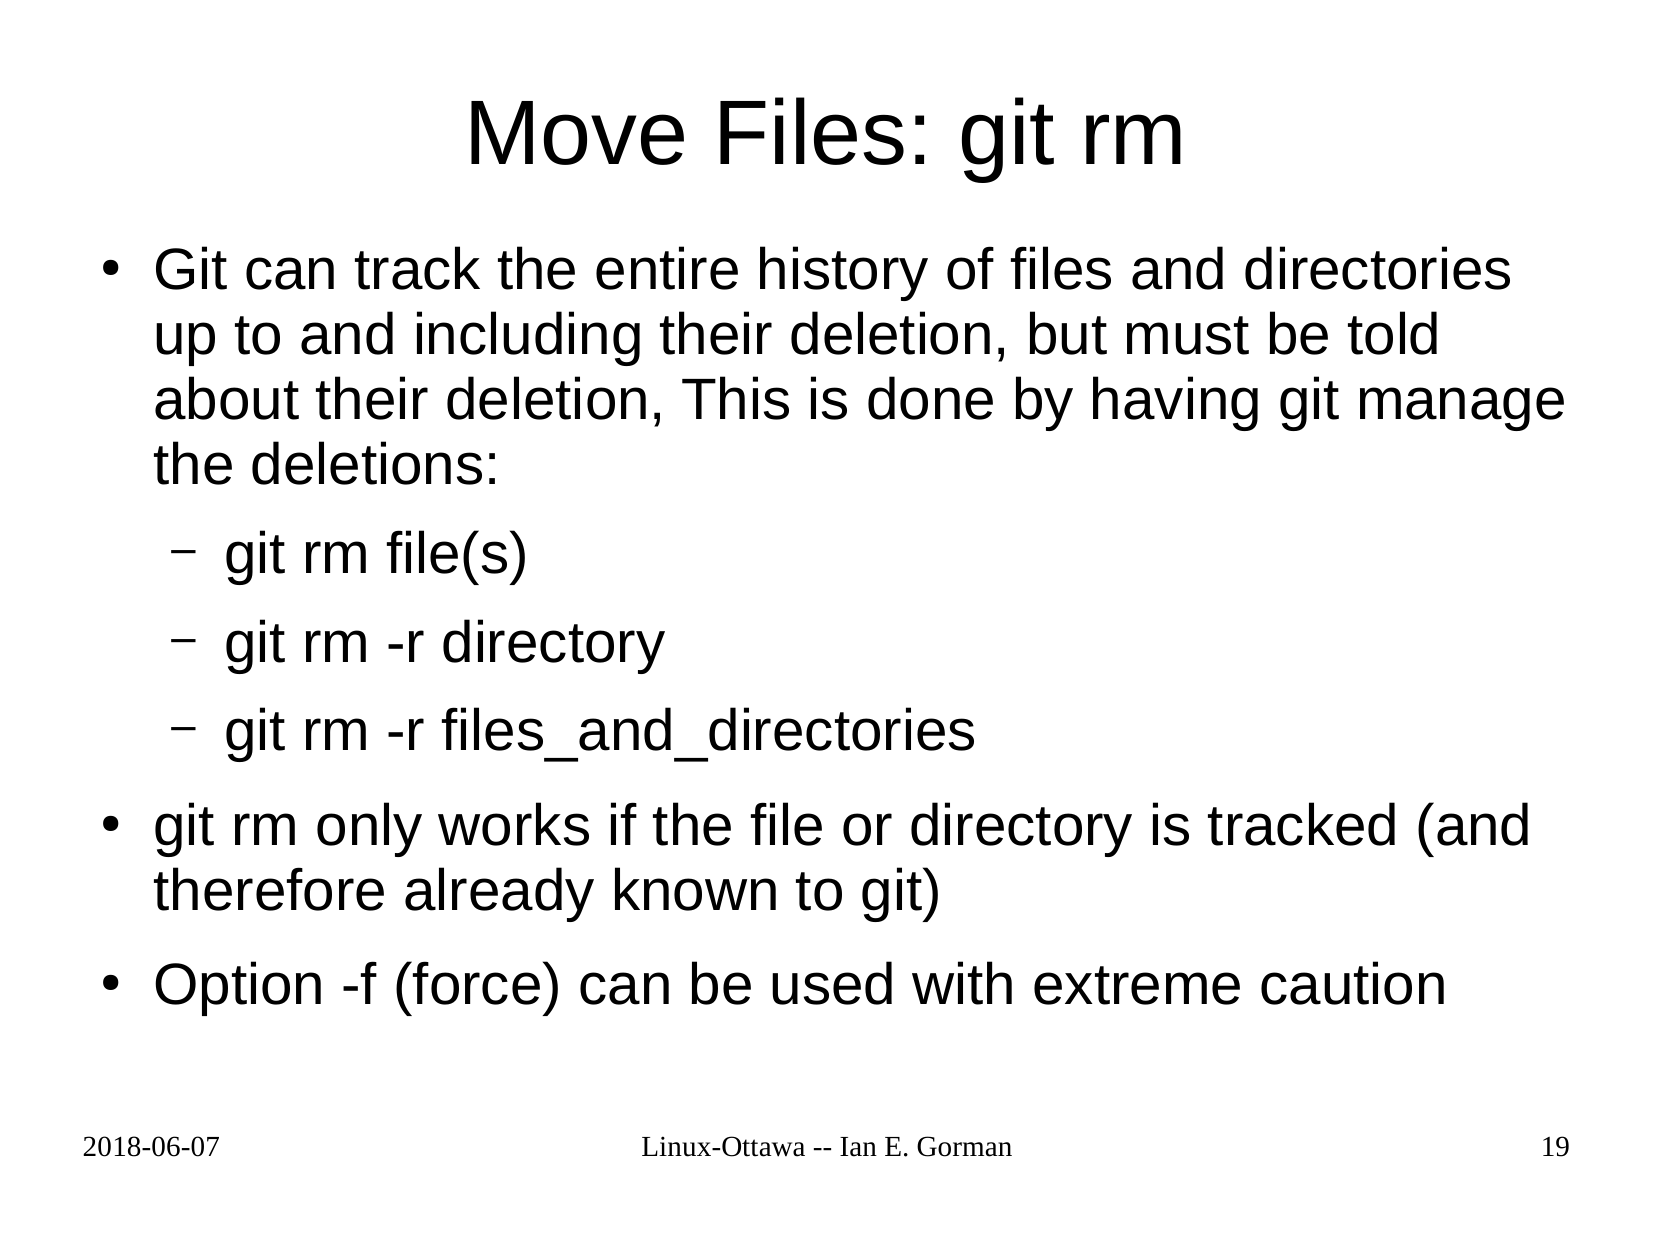

# Move Files: git rm
Git can track the entire history of files and directories up to and including their deletion, but must be told about their deletion, This is done by having git manage the deletions:
git rm file(s)
git rm -r directory
git rm -r files_and_directories
git rm only works if the file or directory is tracked (and therefore already known to git)
Option -f (force) can be used with extreme caution
2018-06-07
Linux-Ottawa -- Ian E. Gorman
19